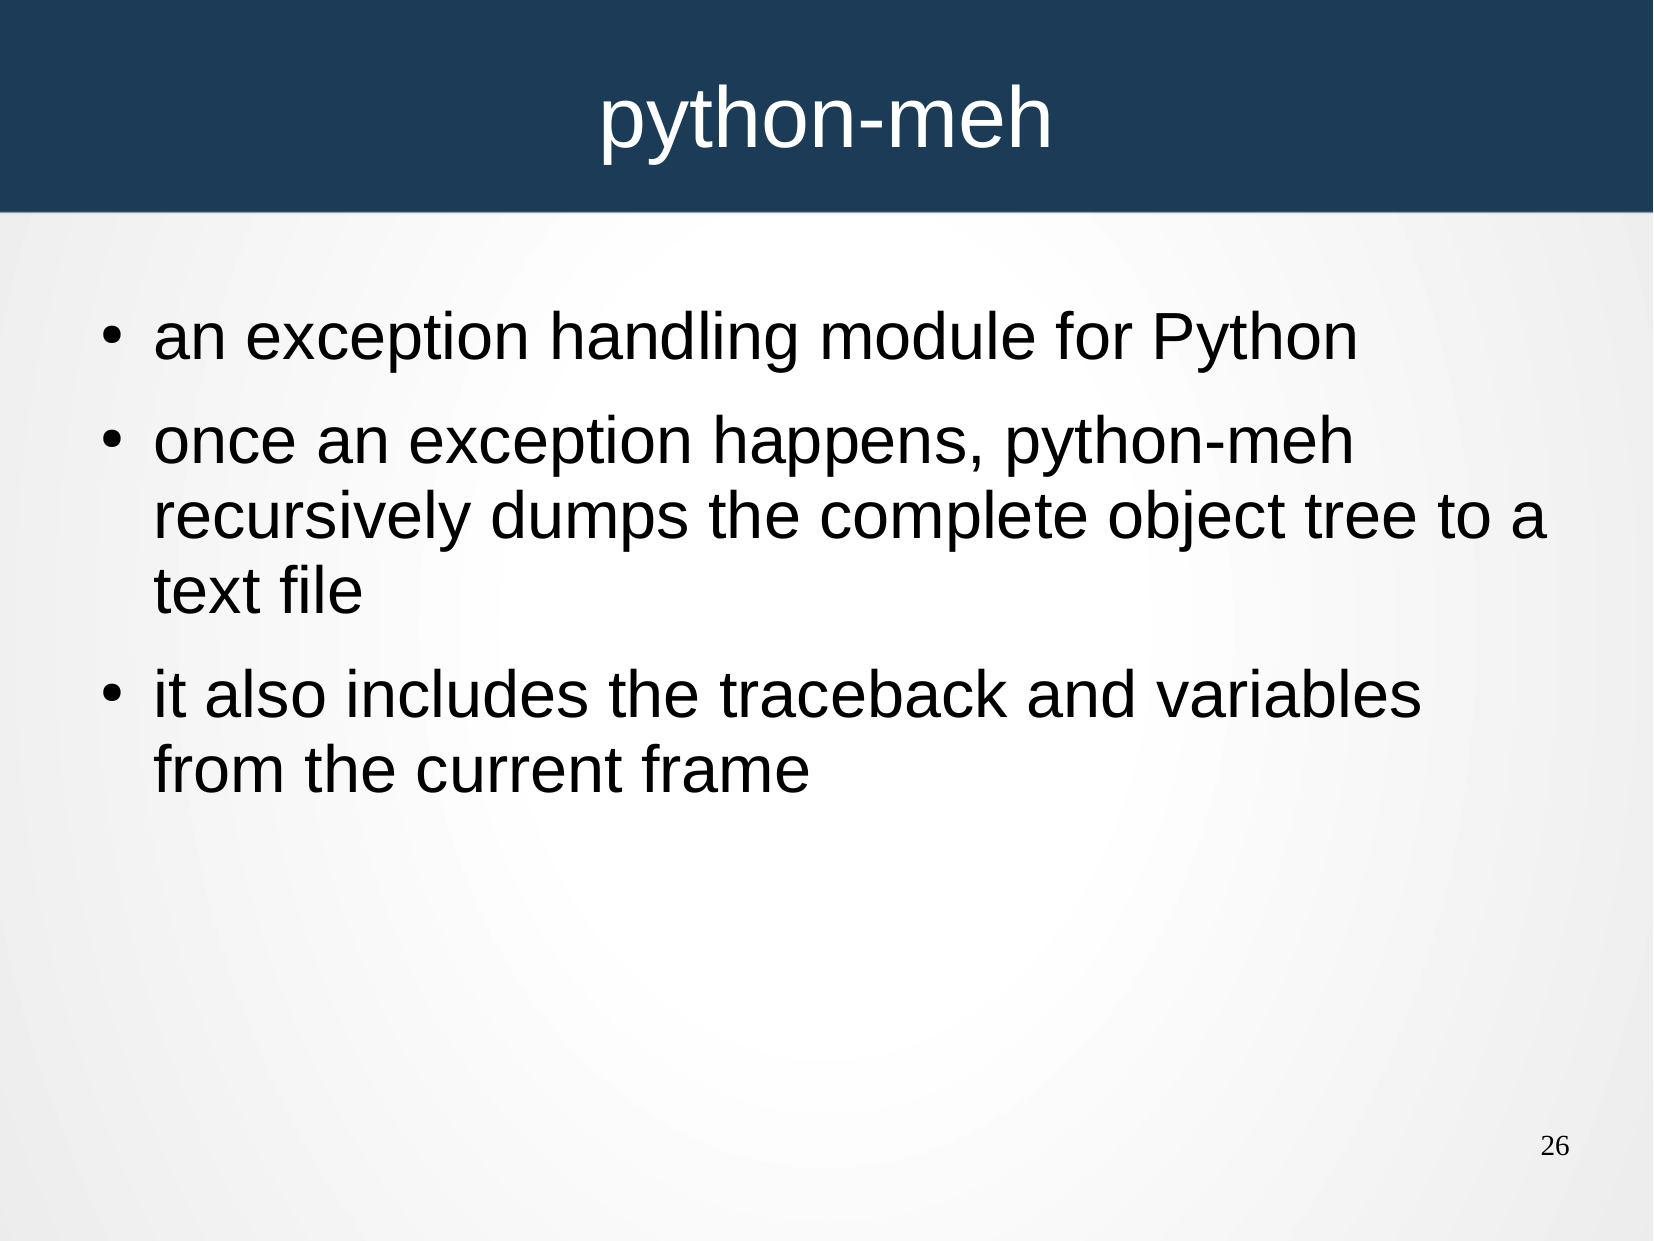

# python-meh
an exception handling module for Python
once an exception happens, python-meh recursively dumps the complete object tree to a text file
it also includes the traceback and variables from the current frame
26